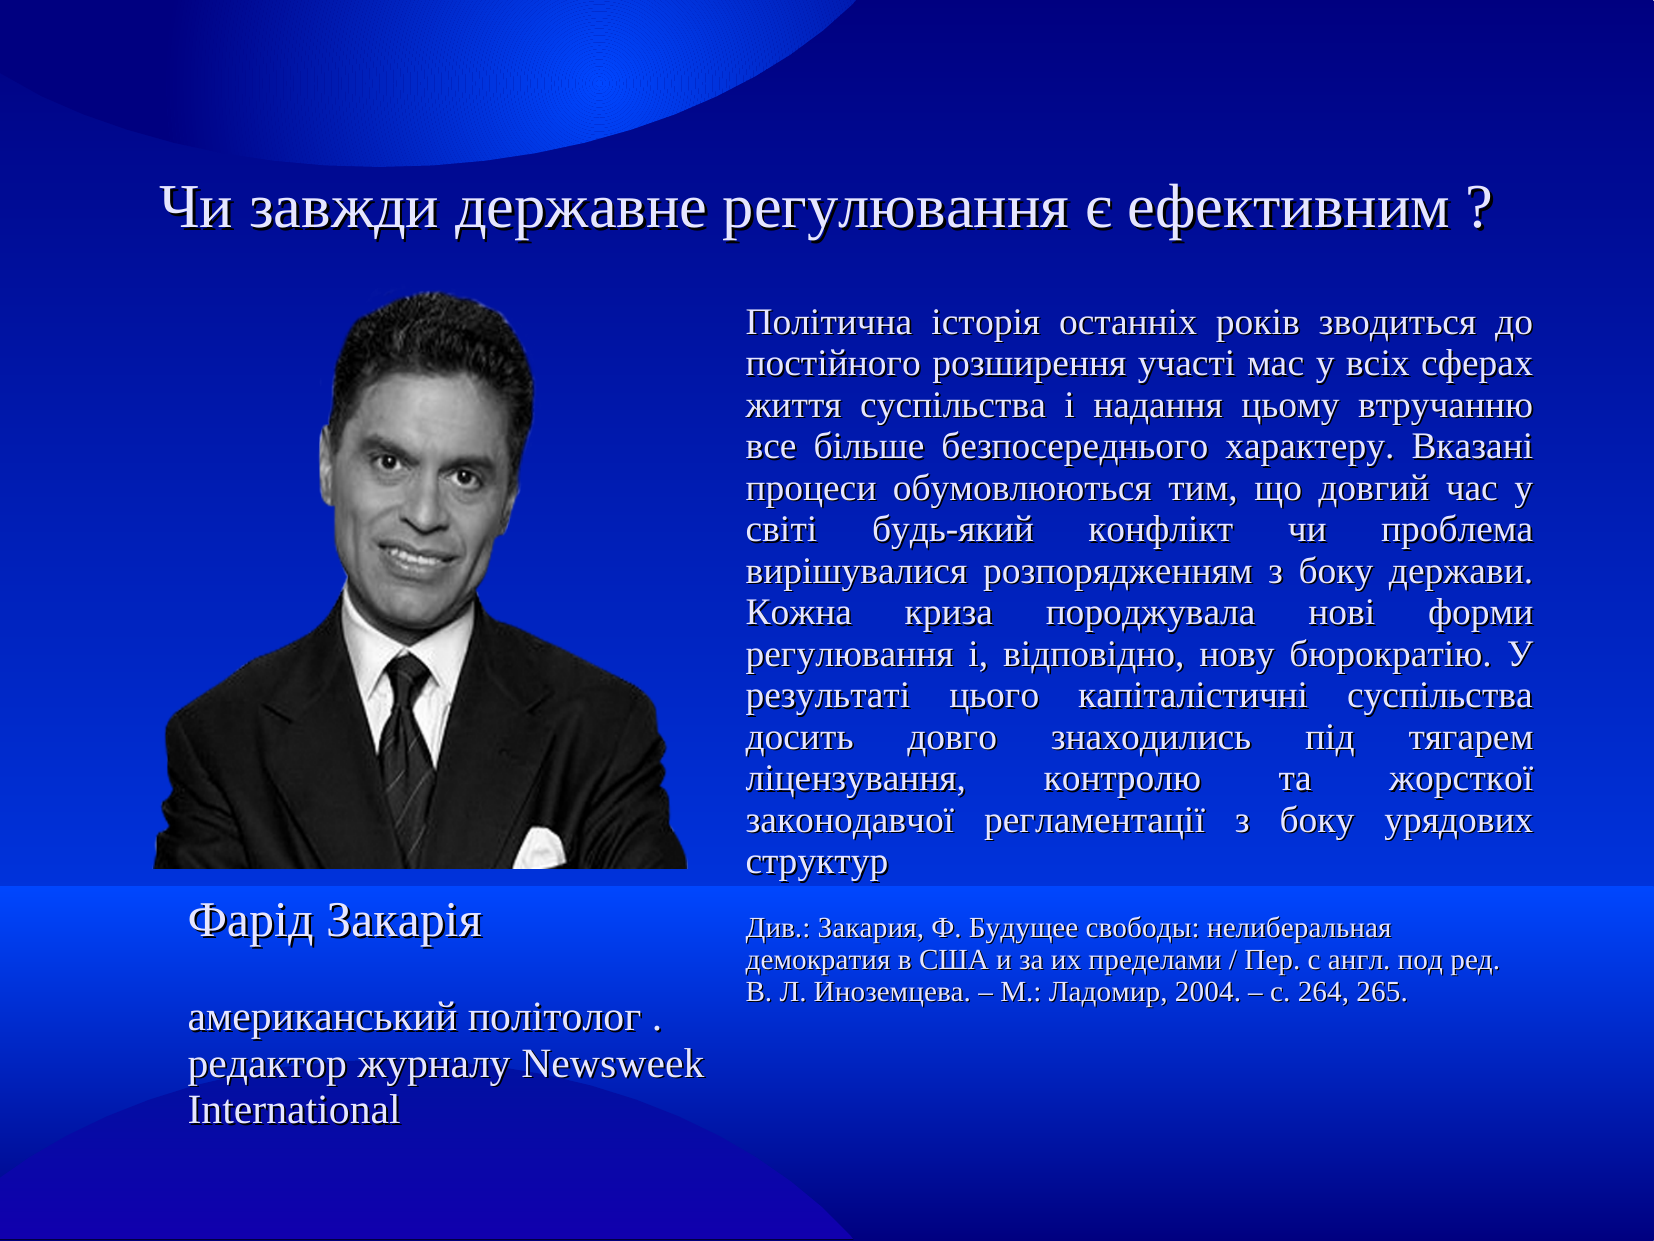

# Чи завжди державне регулювання є ефективним ?
Політична історія останніх років зводиться до постійного розширення участі мас у всіх сферах життя суспільства і надання цьому втручанню все більше безпосереднього характеру. Вказані процеси обумовлюються тим, що довгий час у світі будь-який конфлікт чи проблема вирішувалися розпорядженням з боку держави. Кожна криза породжувала нові форми регулювання і, відповідно, нову бюрократію. У результаті цього капіталістичні суспільства досить довго знаходились під тягарем ліцензування, контролю та жорсткої законодавчої регламентації з боку урядових структур
Див.: Закария, Ф. Будущее свободы: нелиберальная демократия в США и за их пределами / Пер. с англ. под ред. В. Л. Иноземцева. – М.: Ладомир, 2004. – с. 264, 265.
Фарід Закарія
американський політолог .
редактор журналу Newsweek International